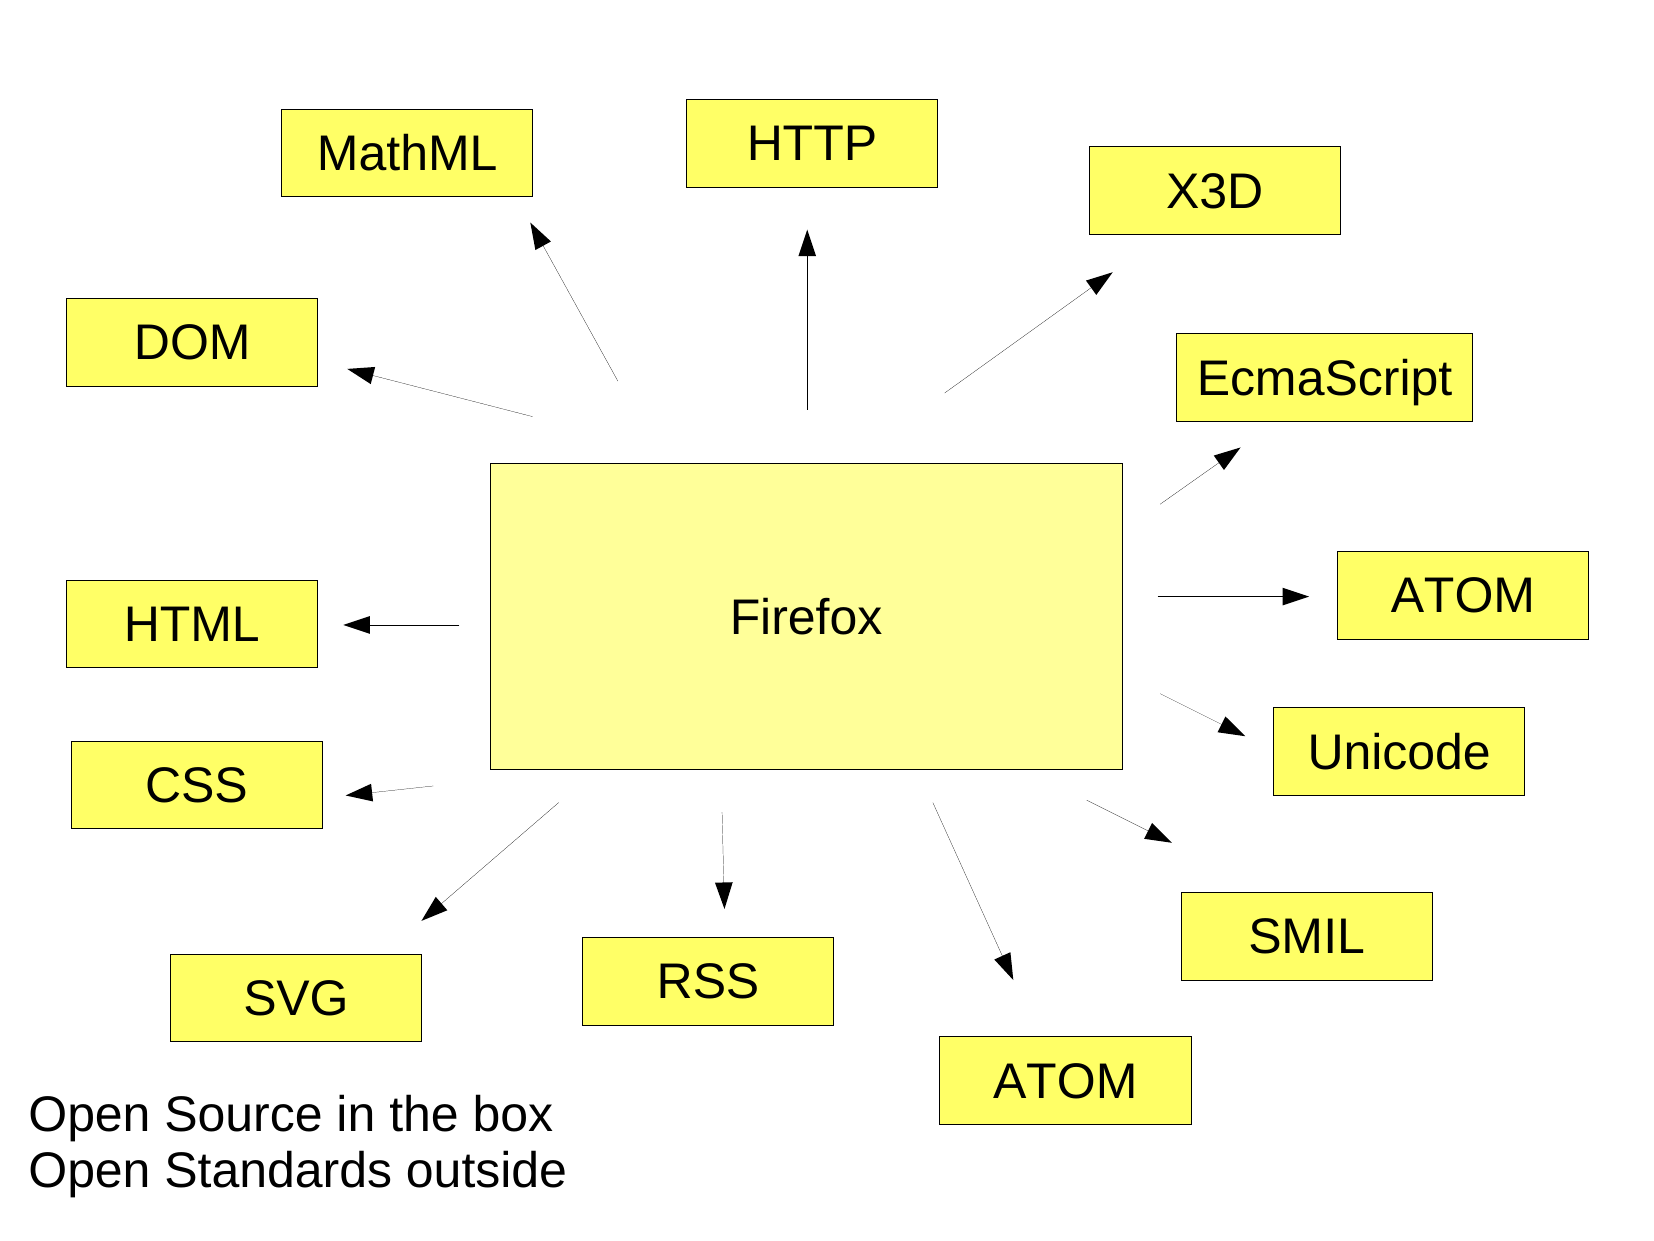

HTTP
MathML
X3D
DOM
EcmaScript
Firefox
ATOM
HTML
Unicode
CSS
SMIL
RSS
SVG
ATOM
Open Source in the box
Open Standards outside